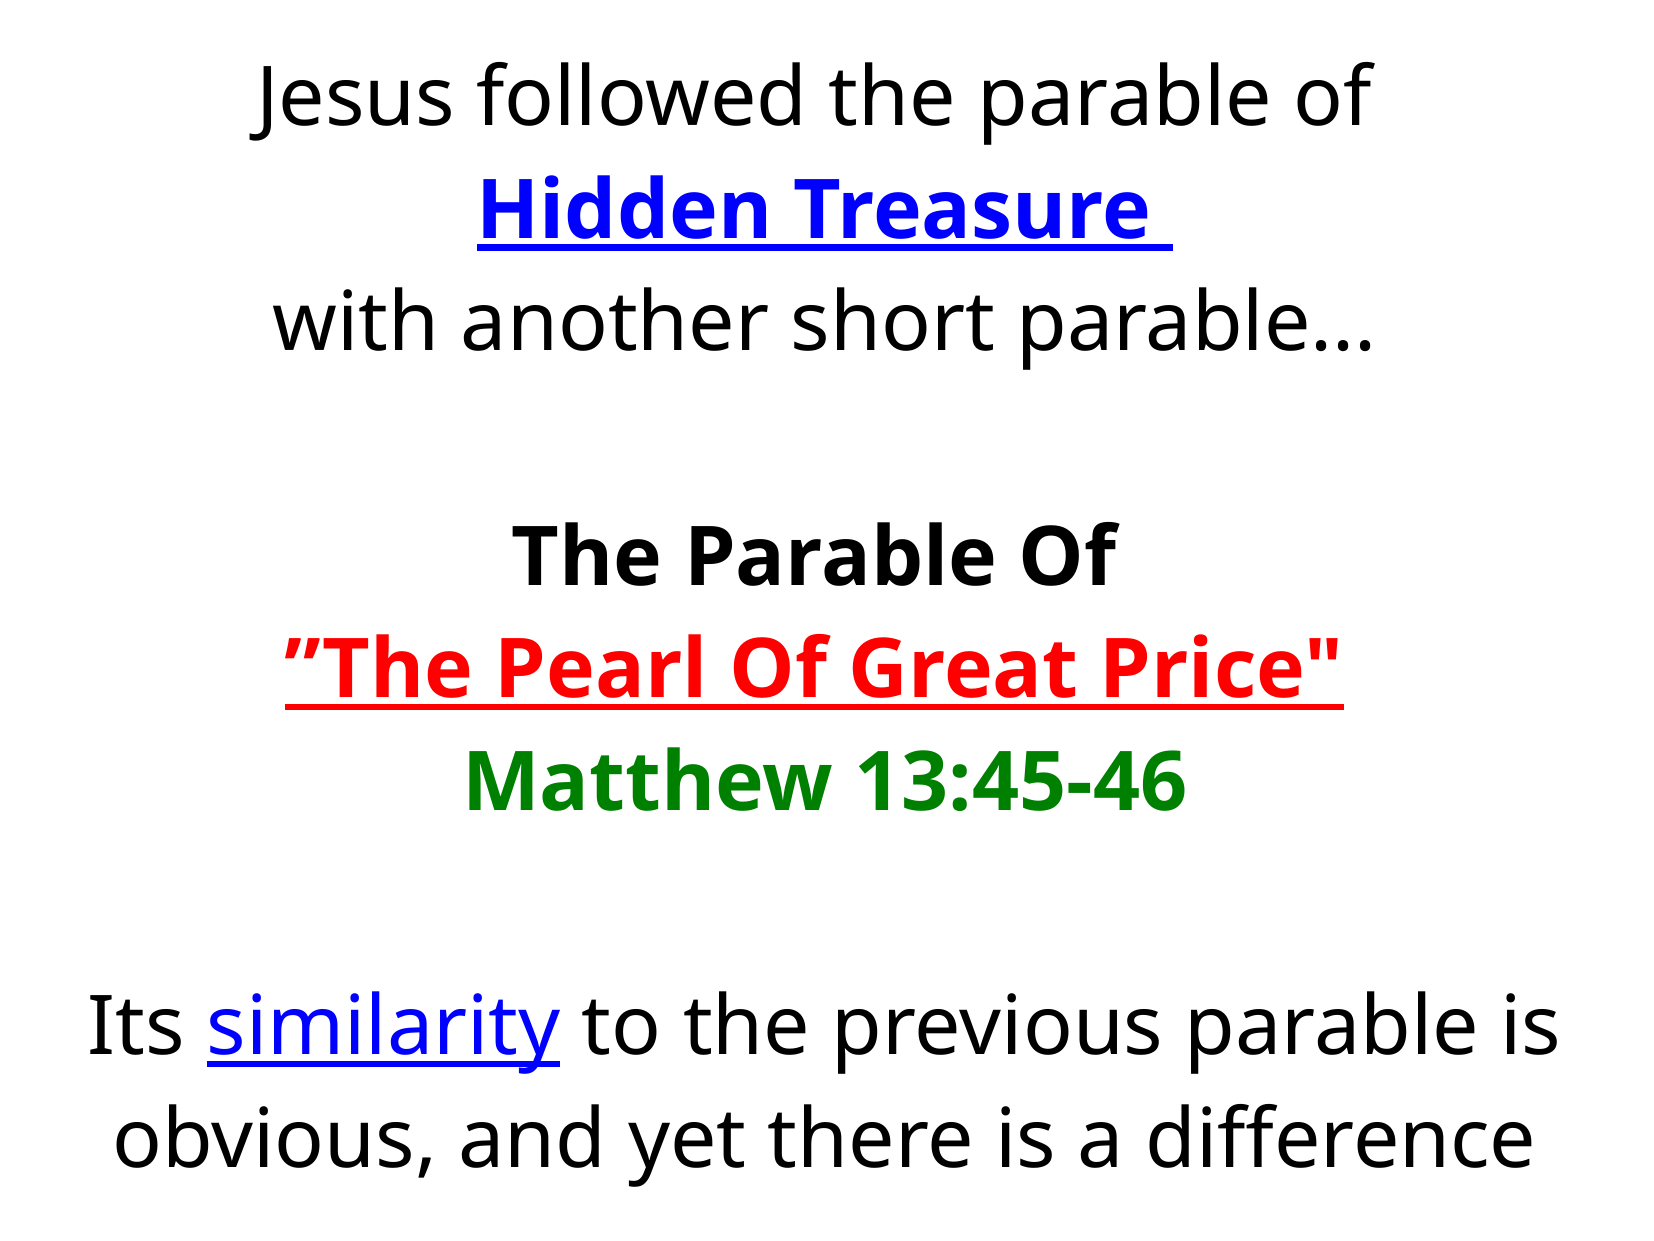

# Jesus followed the parable of Hidden Treasure with another short parable...
The Parable Of
”The Pearl Of Great Price"
Matthew 13:45-46
Its similarity to the previous parable is obvious, and yet there is a difference